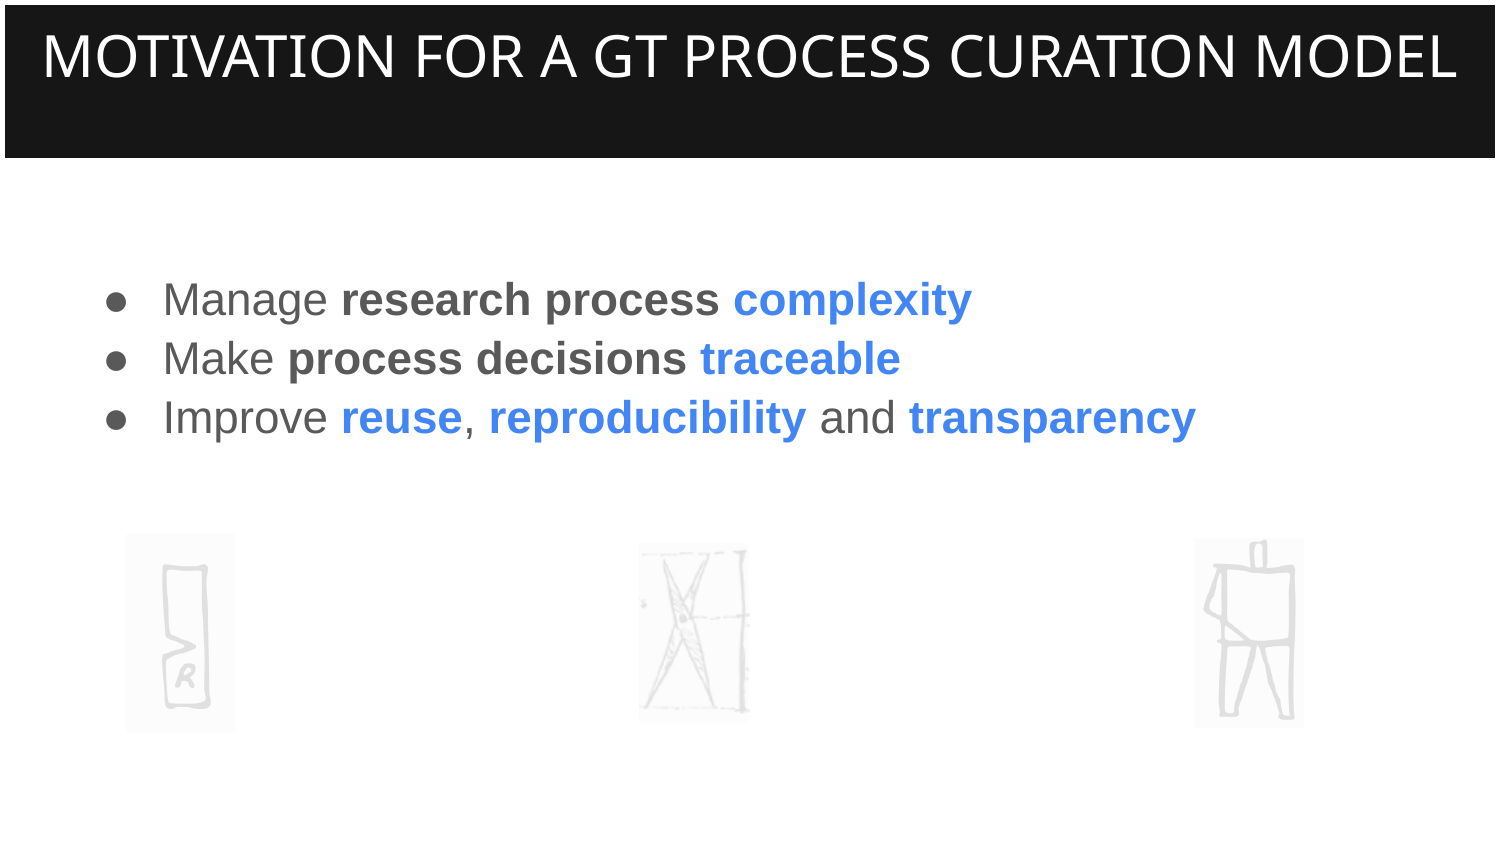

Motivation for a GT Process Curation Model
Research Data Curation - definition
# Manage research process complexity
Make process decisions traceable
Improve reuse, reproducibility and transparency